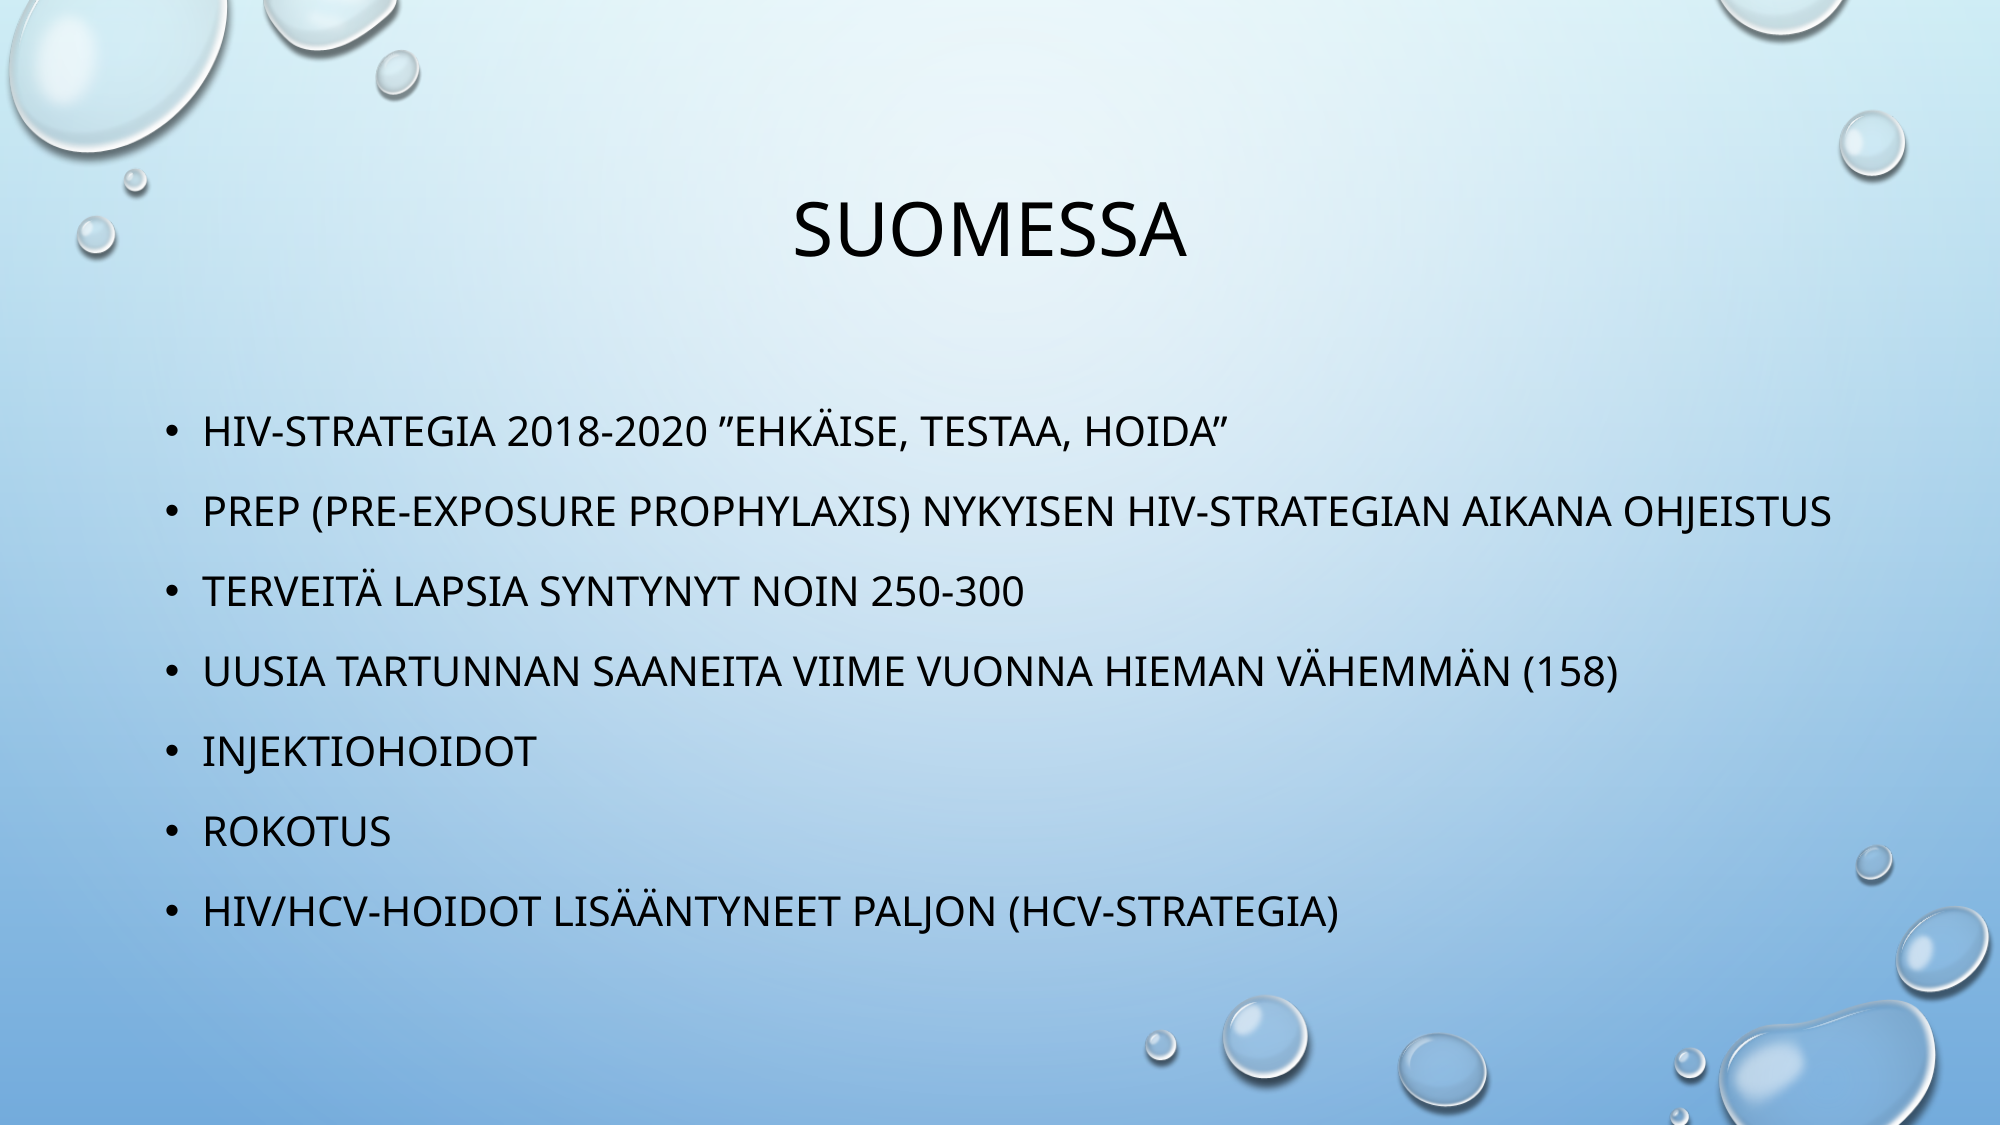

# Suomessa
HIV-strategia 2018-2020 ”Ehkäise, testaa, hoida”
Prep (pre-exposure prophylaxis) nykyisen HIV-strategian aikana ohjeistus
Terveitä lapsia syntynyt noin 250-300
Uusia tartunnan saaneita viime vuonna hieman vähemmän (158)
Injektiohoidot
Rokotus
HIV/HCV-hoidot lisääntyneet paljon (HCV-strategia)